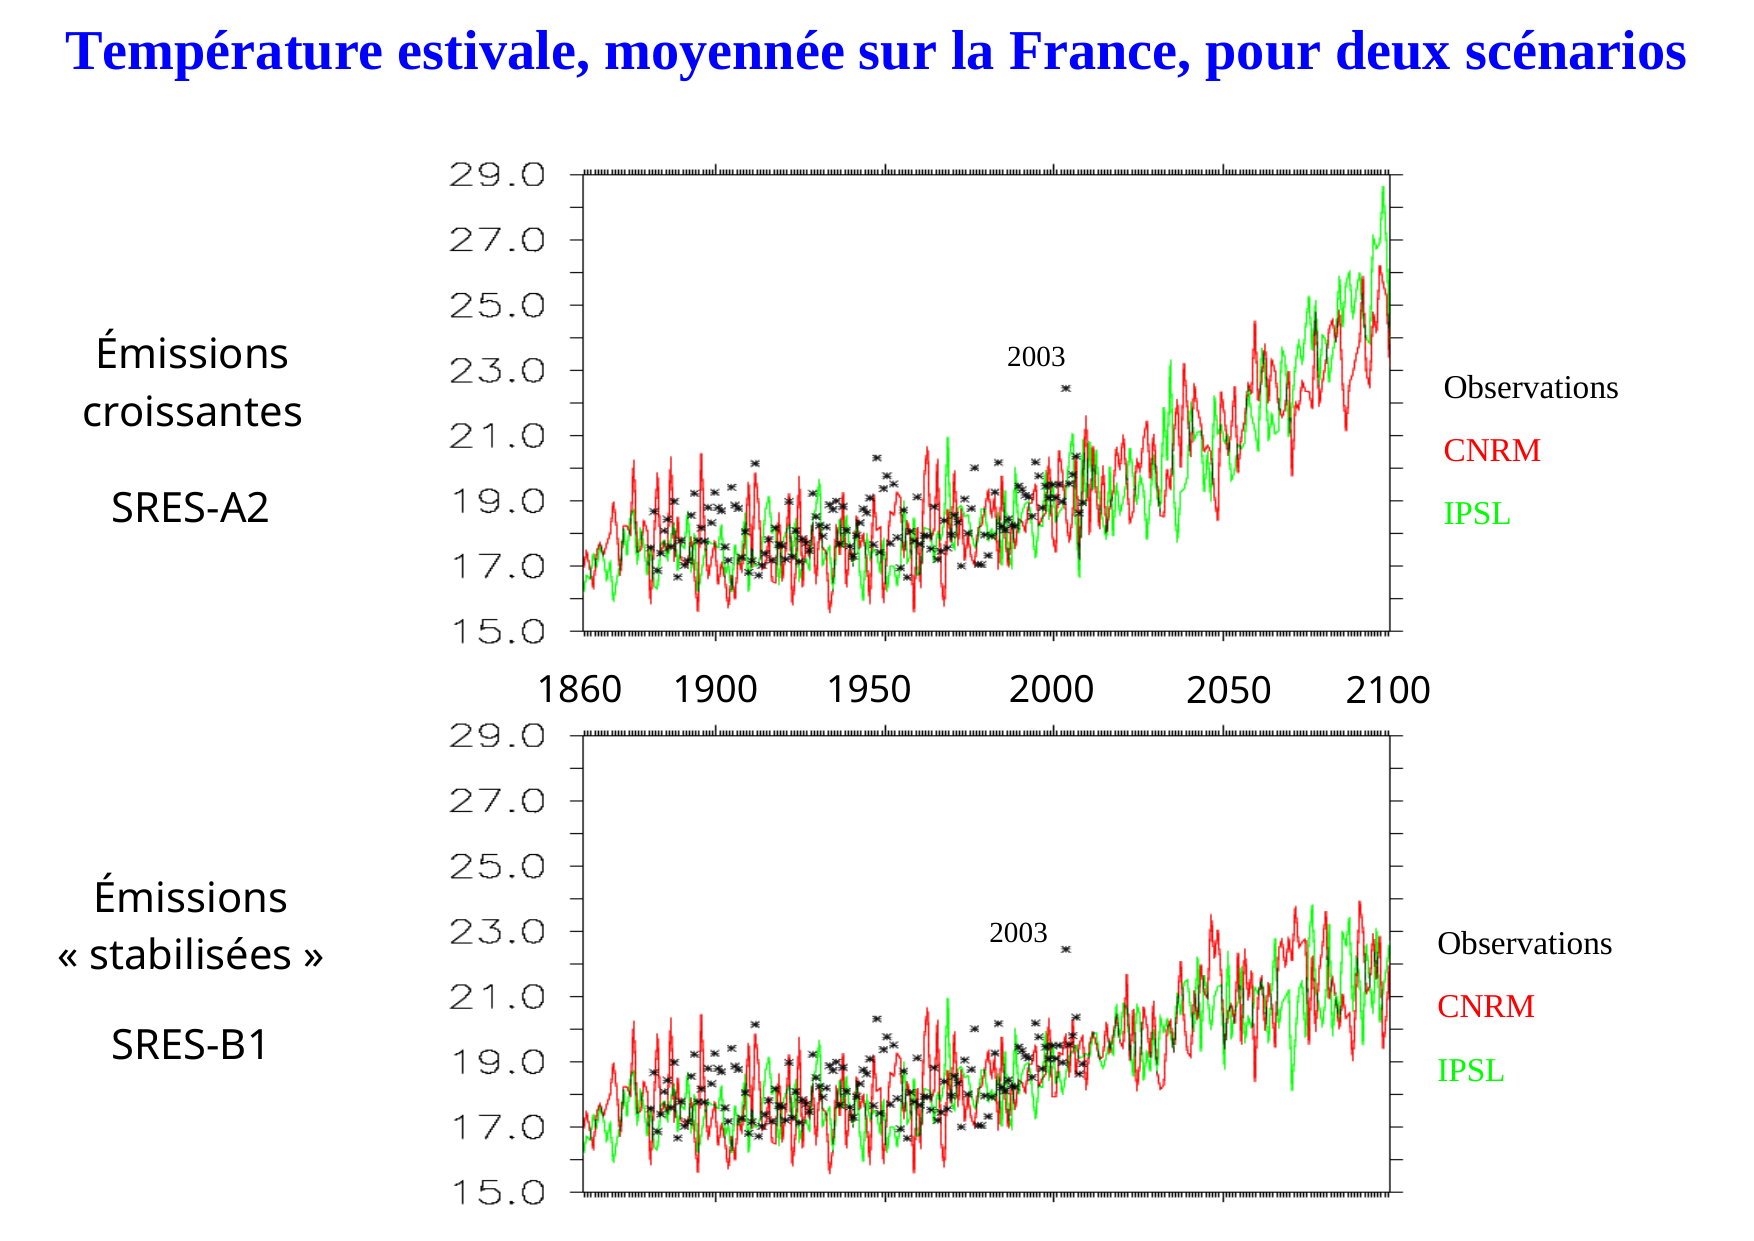

Température estivale, moyennée sur la France, pour deux scénarios
2003
Émissions croissantes
Observations
CNRM
IPSL
SRES-A2
1860
1900
1950
2000
2050
2100
Émissions « stabilisées »
2003
Observations
CNRM
IPSL
SRES-B1